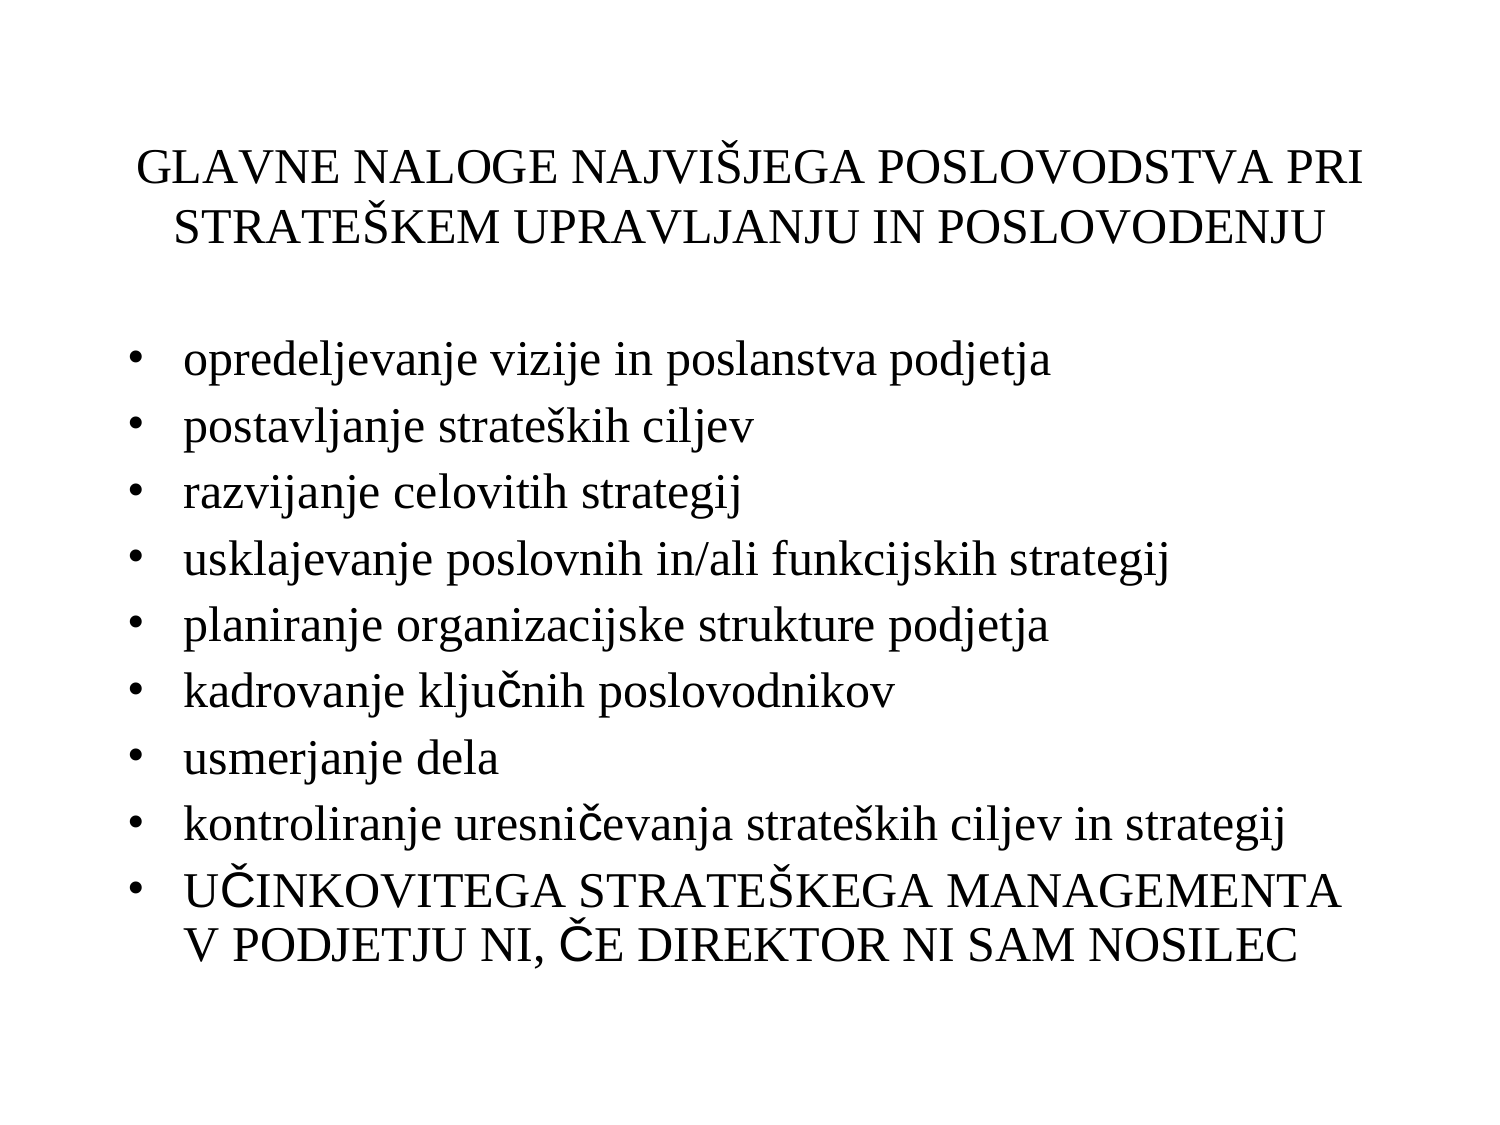

# GLAVNE NALOGE NAJVIŠJEGA POSLOVODSTVA PRI STRATEŠKEM UPRAVLJANJU IN POSLOVODENJU
opredeljevanje vizije in poslanstva podjetja
postavljanje strateških ciljev
razvijanje celovitih strategij
usklajevanje poslovnih in/ali funkcijskih strategij
planiranje organizacijske strukture podjetja
kadrovanje ključnih poslovodnikov
usmerjanje dela
kontroliranje uresničevanja strateških ciljev in strategij
UČINKOVITEGA STRATEŠKEGA MANAGEMENTA V PODJETJU NI, ČE DIREKTOR NI SAM NOSILEC